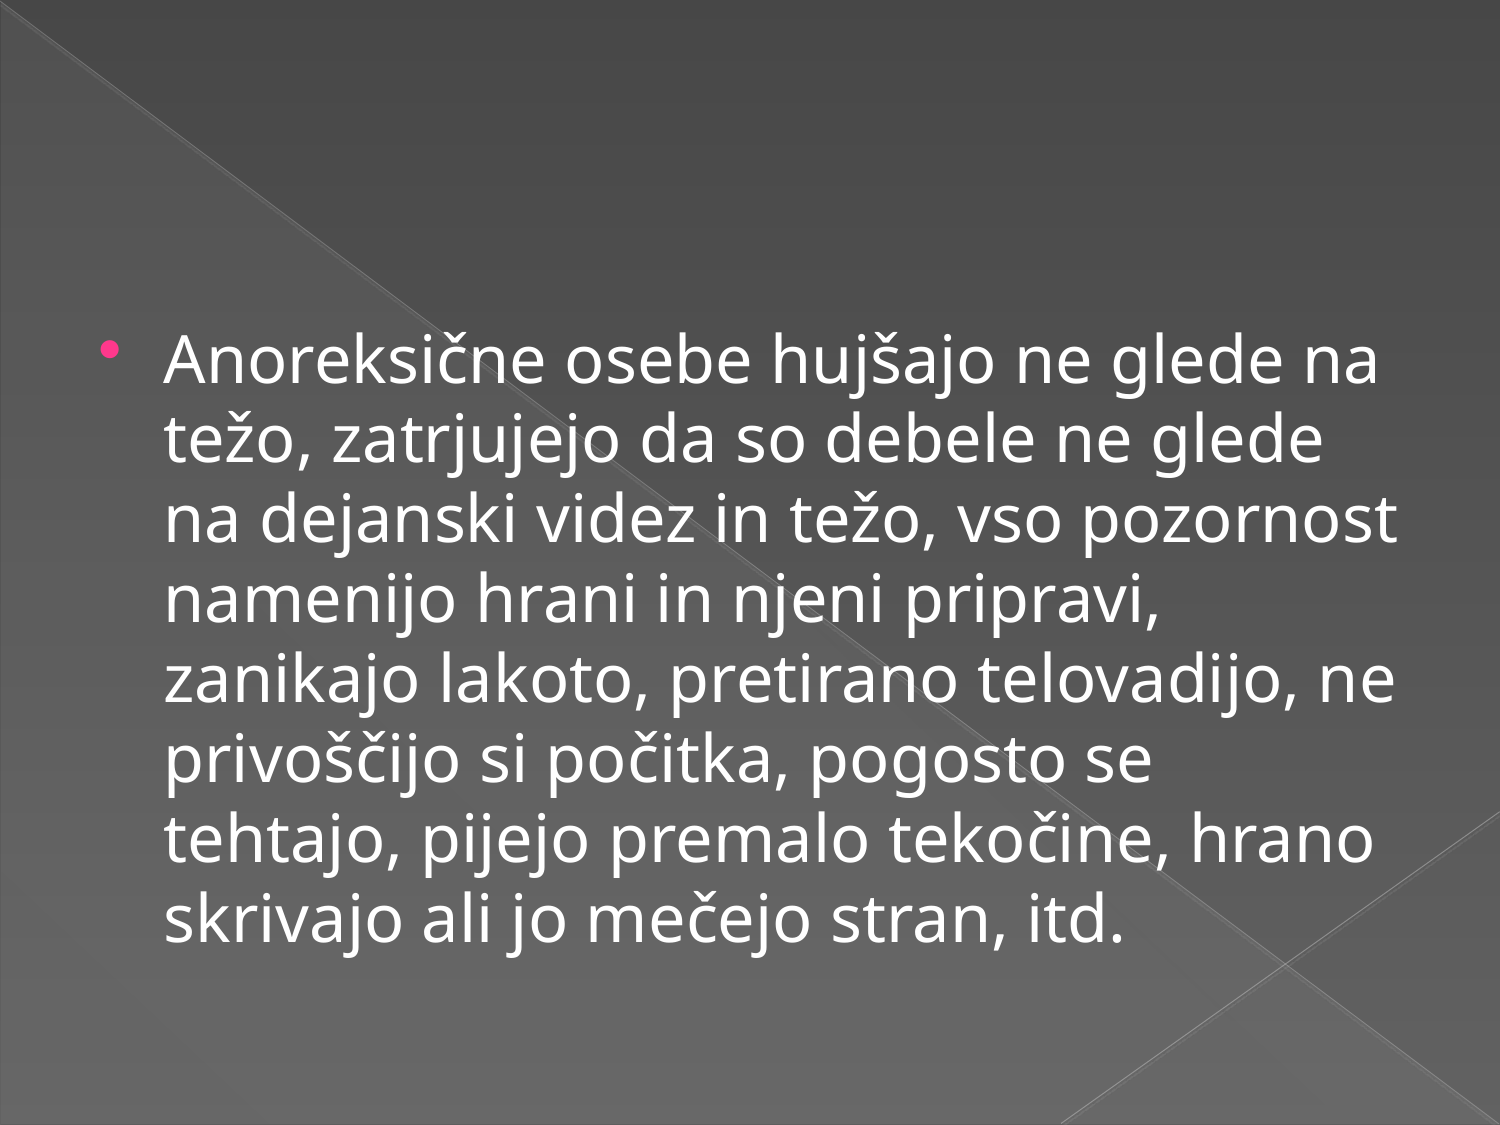

#
Anoreksične osebe hujšajo ne glede na težo, zatrjujejo da so debele ne glede na dejanski videz in težo, vso pozornost namenijo hrani in njeni pripravi, zanikajo lakoto, pretirano telovadijo, ne privoščijo si počitka, pogosto se tehtajo, pijejo premalo tekočine, hrano skrivajo ali jo mečejo stran, itd.